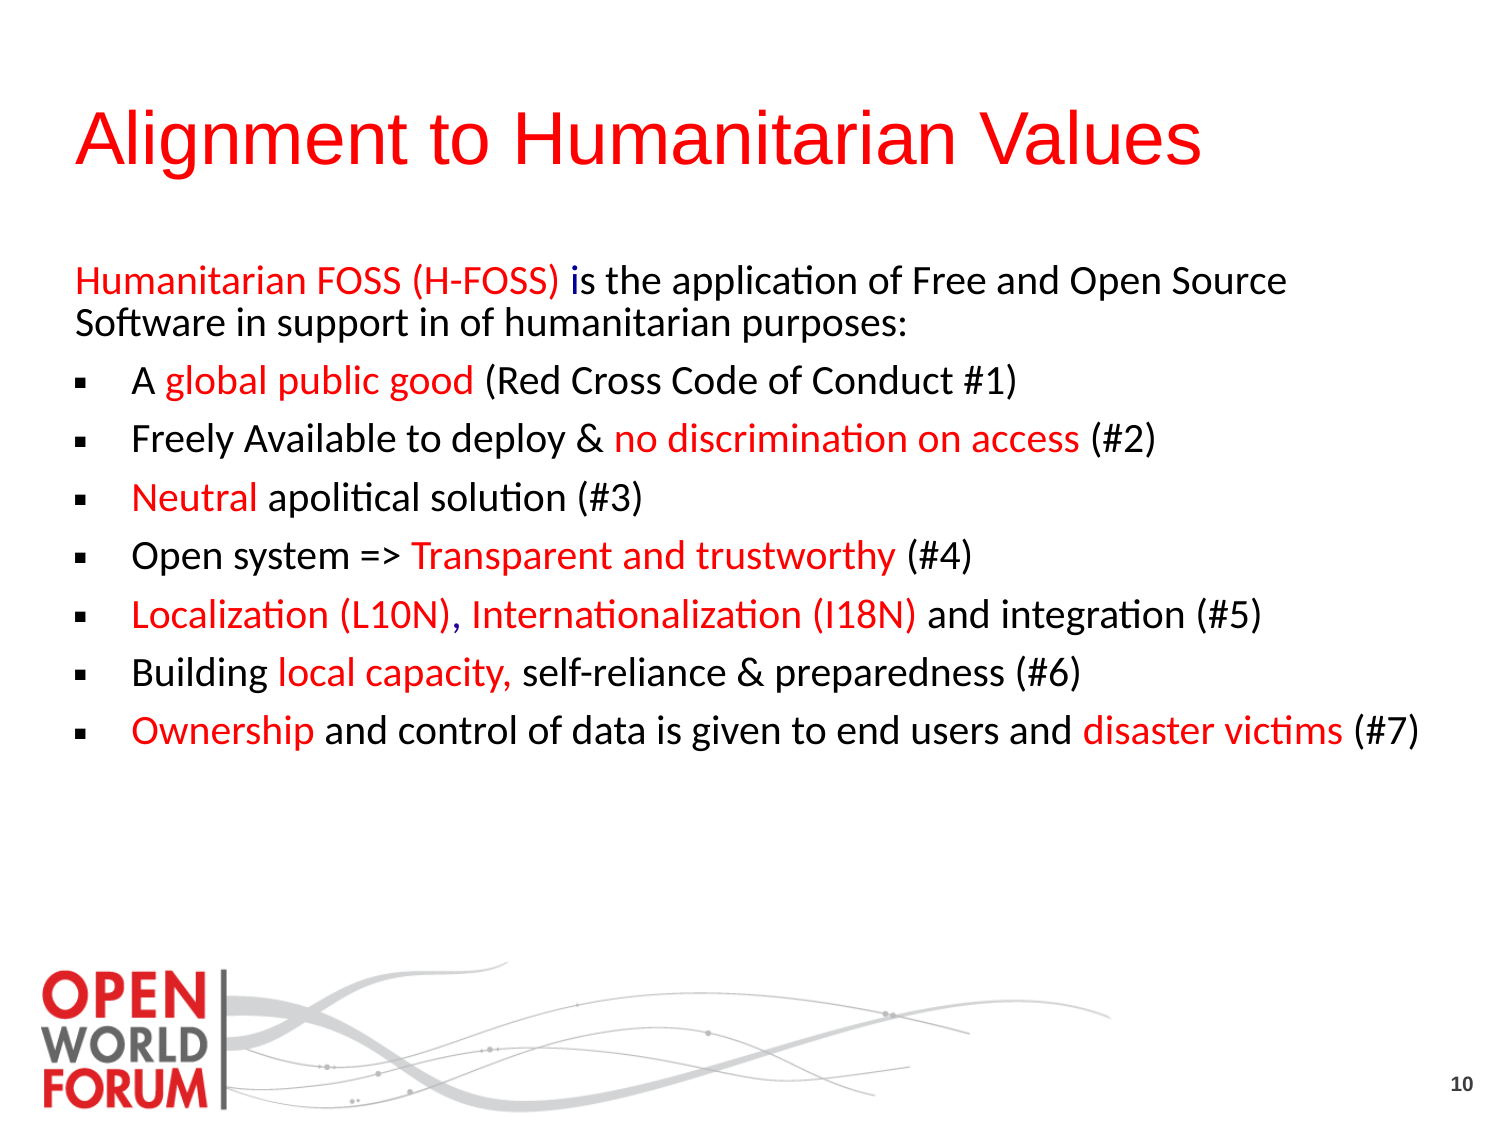

# Alignment to Humanitarian Values
Humanitarian FOSS (H-FOSS) is the application of Free and Open Source Software in support in of humanitarian purposes:
A global public good (Red Cross Code of Conduct #1)
Freely Available to deploy & no discrimination on access (#2)
Neutral apolitical solution (#3)
Open system => Transparent and trustworthy (#4)
Localization (L10N), Internationalization (I18N) and integration (#5)
Building local capacity, self-reliance & preparedness (#6)
Ownership and control of data is given to end users and disaster victims (#7)
10